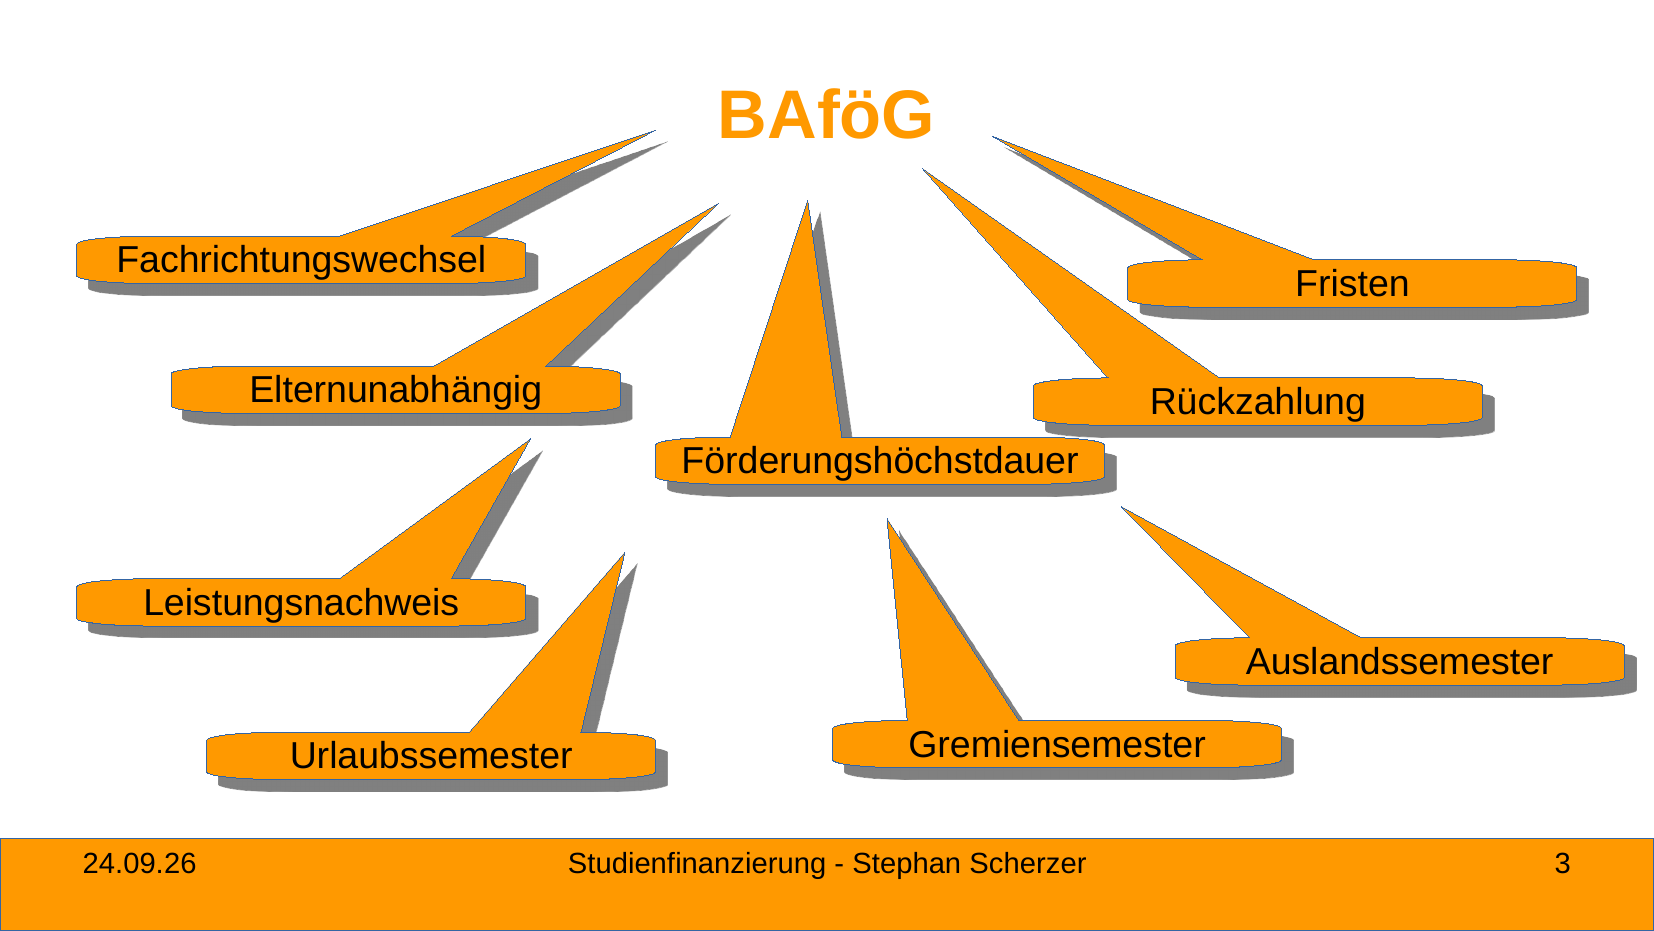

# BAföG
Fachrichtungswechsel
Fristen
Elternunabhängig
Rückzahlung
Förderungshöchstdauer
Leistungsnachweis
Auslandssemester
Gremiensemester
Urlaubssemester
Studienfinanzierung - Stephan Scherzer
3